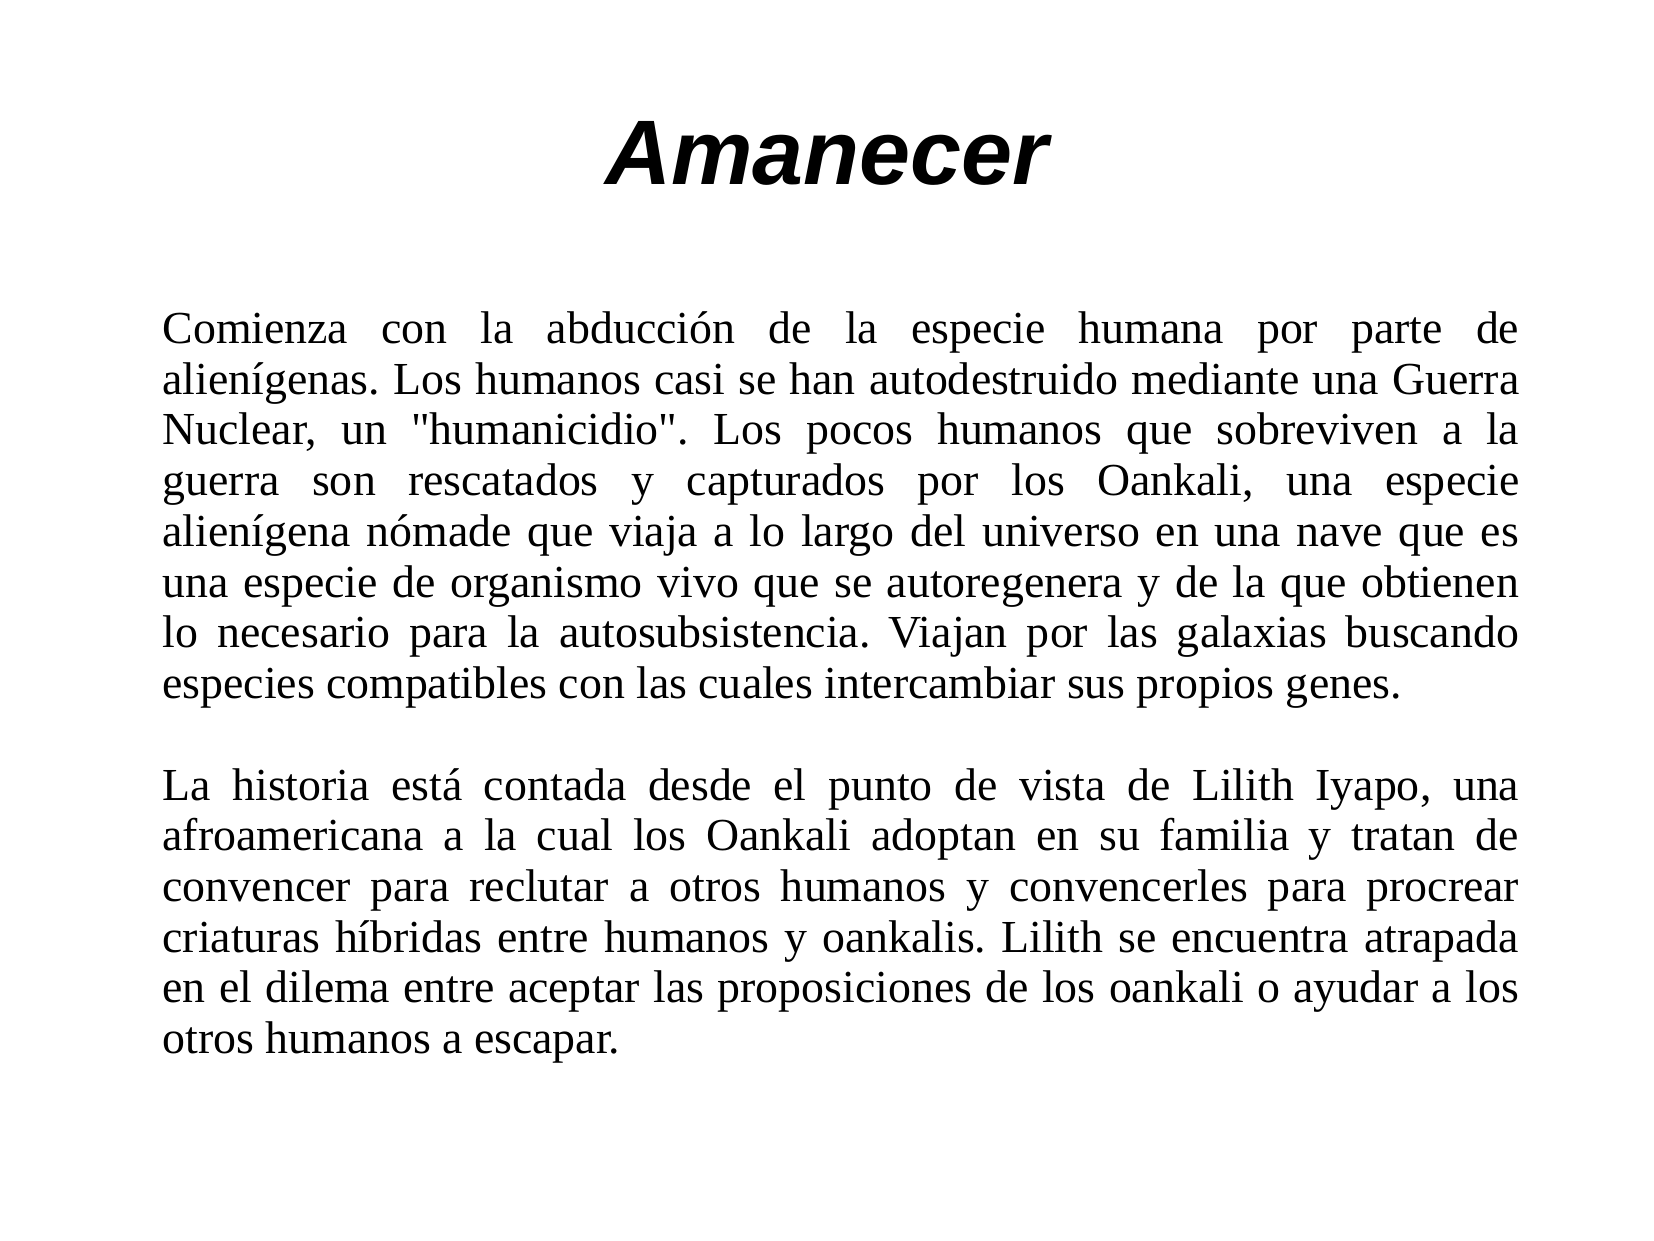

Amanecer
Comienza con la abducción de la especie humana por parte de alienígenas. Los humanos casi se han autodestruido mediante una Guerra Nuclear, un "humanicidio". Los pocos humanos que sobreviven a la guerra son rescatados y capturados por los Oankali, una especie alienígena nómade que viaja a lo largo del universo en una nave que es una especie de organismo vivo que se autoregenera y de la que obtienen lo necesario para la autosubsistencia. Viajan por las galaxias buscando especies compatibles con las cuales intercambiar sus propios genes.
La historia está contada desde el punto de vista de Lilith Iyapo, una afroamericana a la cual los Oankali adoptan en su familia y tratan de convencer para reclutar a otros humanos y convencerles para procrear criaturas híbridas entre humanos y oankalis. Lilith se encuentra atrapada en el dilema entre aceptar las proposiciones de los oankali o ayudar a los otros humanos a escapar.